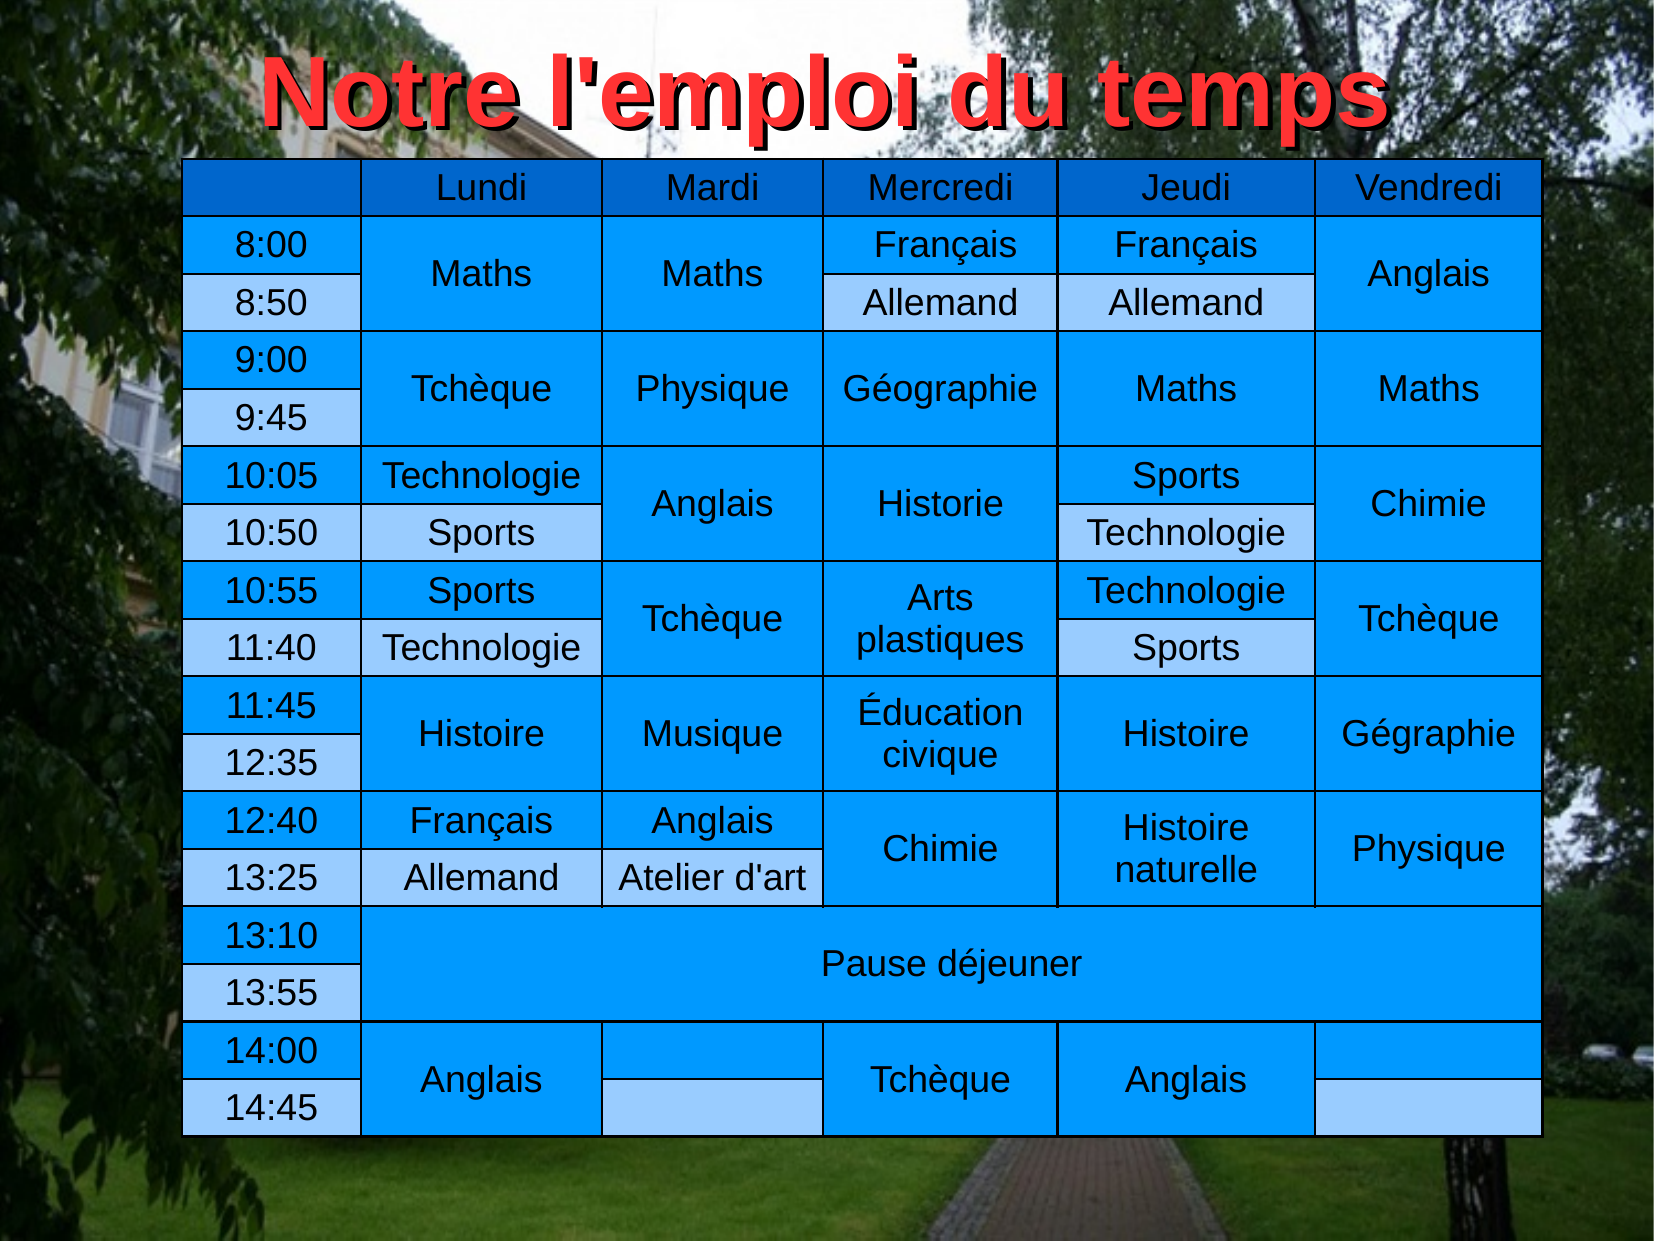

# Notre l'emploi du temps
| | Lundi | Mardi | Mercredi | Jeudi | Vendredi |
| --- | --- | --- | --- | --- | --- |
| 8:00 | Maths | Maths | Français | Français | Anglais |
| 8:50 | | | Allemand | Allemand | |
| 9:00 | Tchèque | Physique | Géographie | Maths | Maths |
| 9:45 | | | | | |
| 10:05 | Technologie | Anglais | Historie | Sports | Chimie |
| 10:50 | Sports | | | Technologie | |
| 10:55 | Sports | Tchèque | Arts plastiques | Technologie | Tchèque |
| 11:40 | Technologie | | | Sports | |
| 11:45 | Histoire | Musique | Éducation civique | Histoire | Gégraphie |
| 12:35 | | | | | |
| 12:40 | Français | Anglais | Chimie | Histoire naturelle | Physique |
| 13:25 | Allemand | Atelier d'art | | | |
| 13:10 | Pause déjeuner | | | | |
| 13:55 | | | | | |
| 14:00 | Anglais | | Tchèque | Anglais | |
| 14:45 | | | | | |